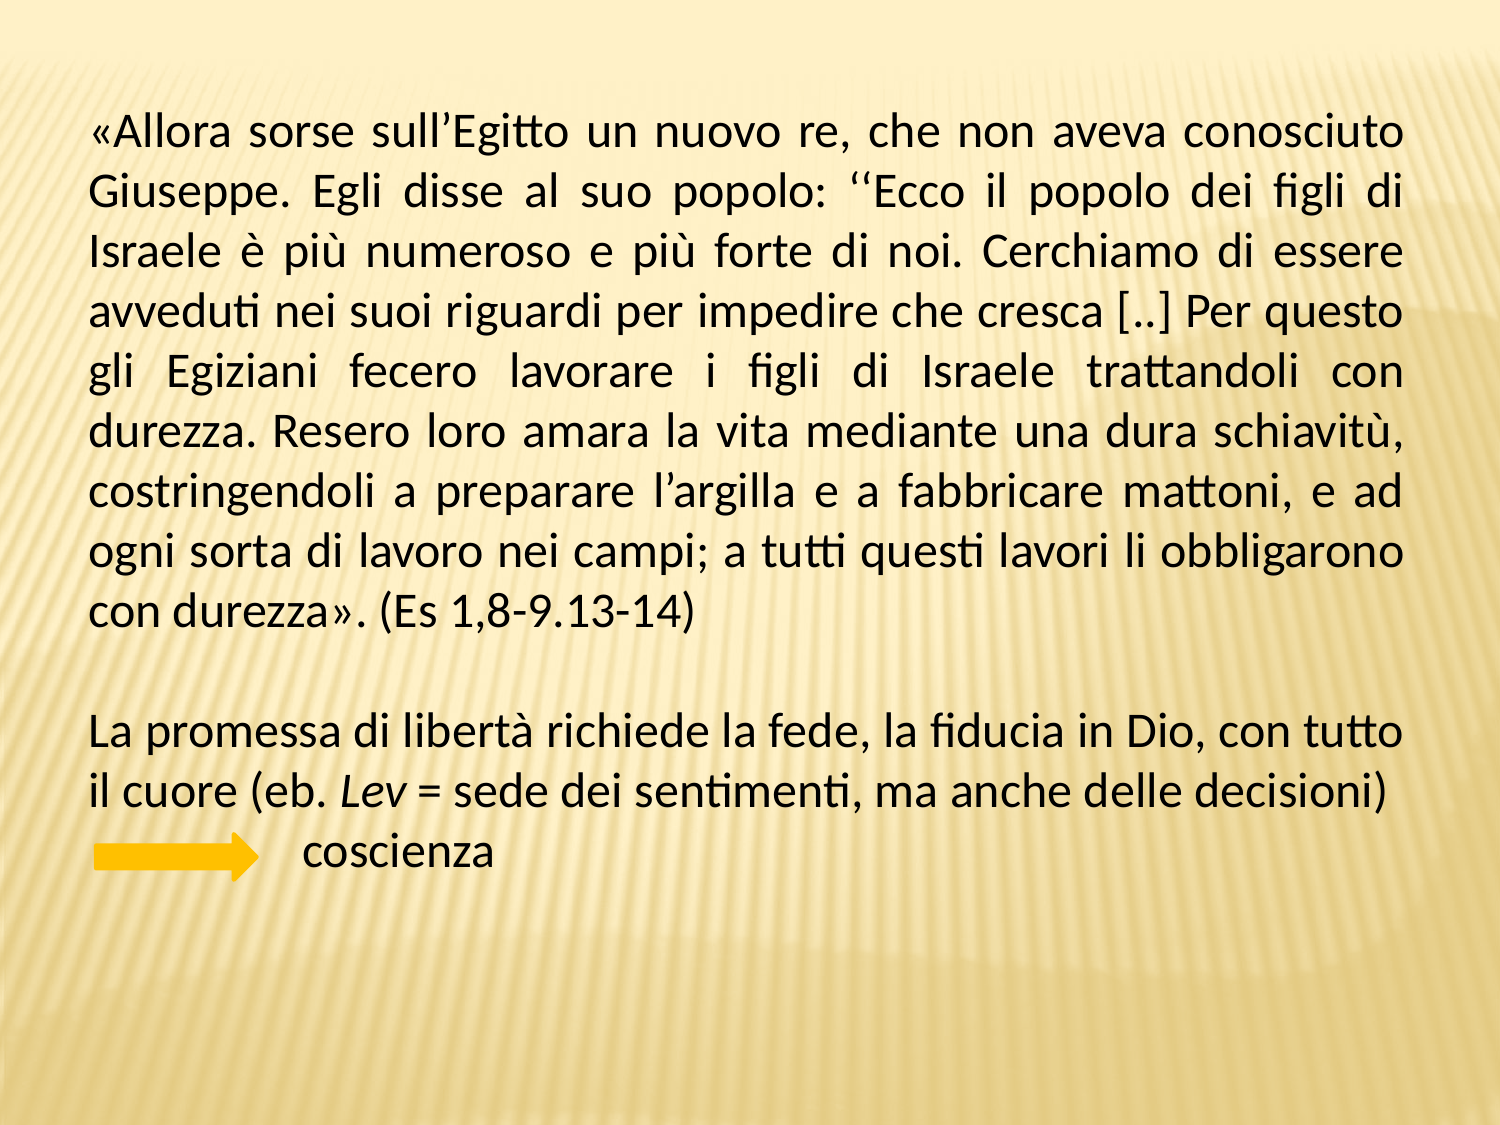

«Allora sorse sull’Egitto un nuovo re, che non aveva conosciuto Giuseppe. Egli disse al suo popolo: ‘‘Ecco il popolo dei figli di Israele è più numeroso e più forte di noi. Cerchiamo di essere avveduti nei suoi riguardi per impedire che cresca [..] Per questo gli Egiziani fecero lavorare i figli di Israele trattandoli con durezza. Resero loro amara la vita mediante una dura schiavitù, costringendoli a preparare l’argilla e a fabbricare mattoni, e ad ogni sorta di lavoro nei campi; a tutti questi lavori li obbligarono con durezza». (Es 1,8-9.13-14)
La promessa di libertà richiede la fede, la fiducia in Dio, con tutto il cuore (eb. Lev = sede dei sentimenti, ma anche delle decisioni)
 coscienza